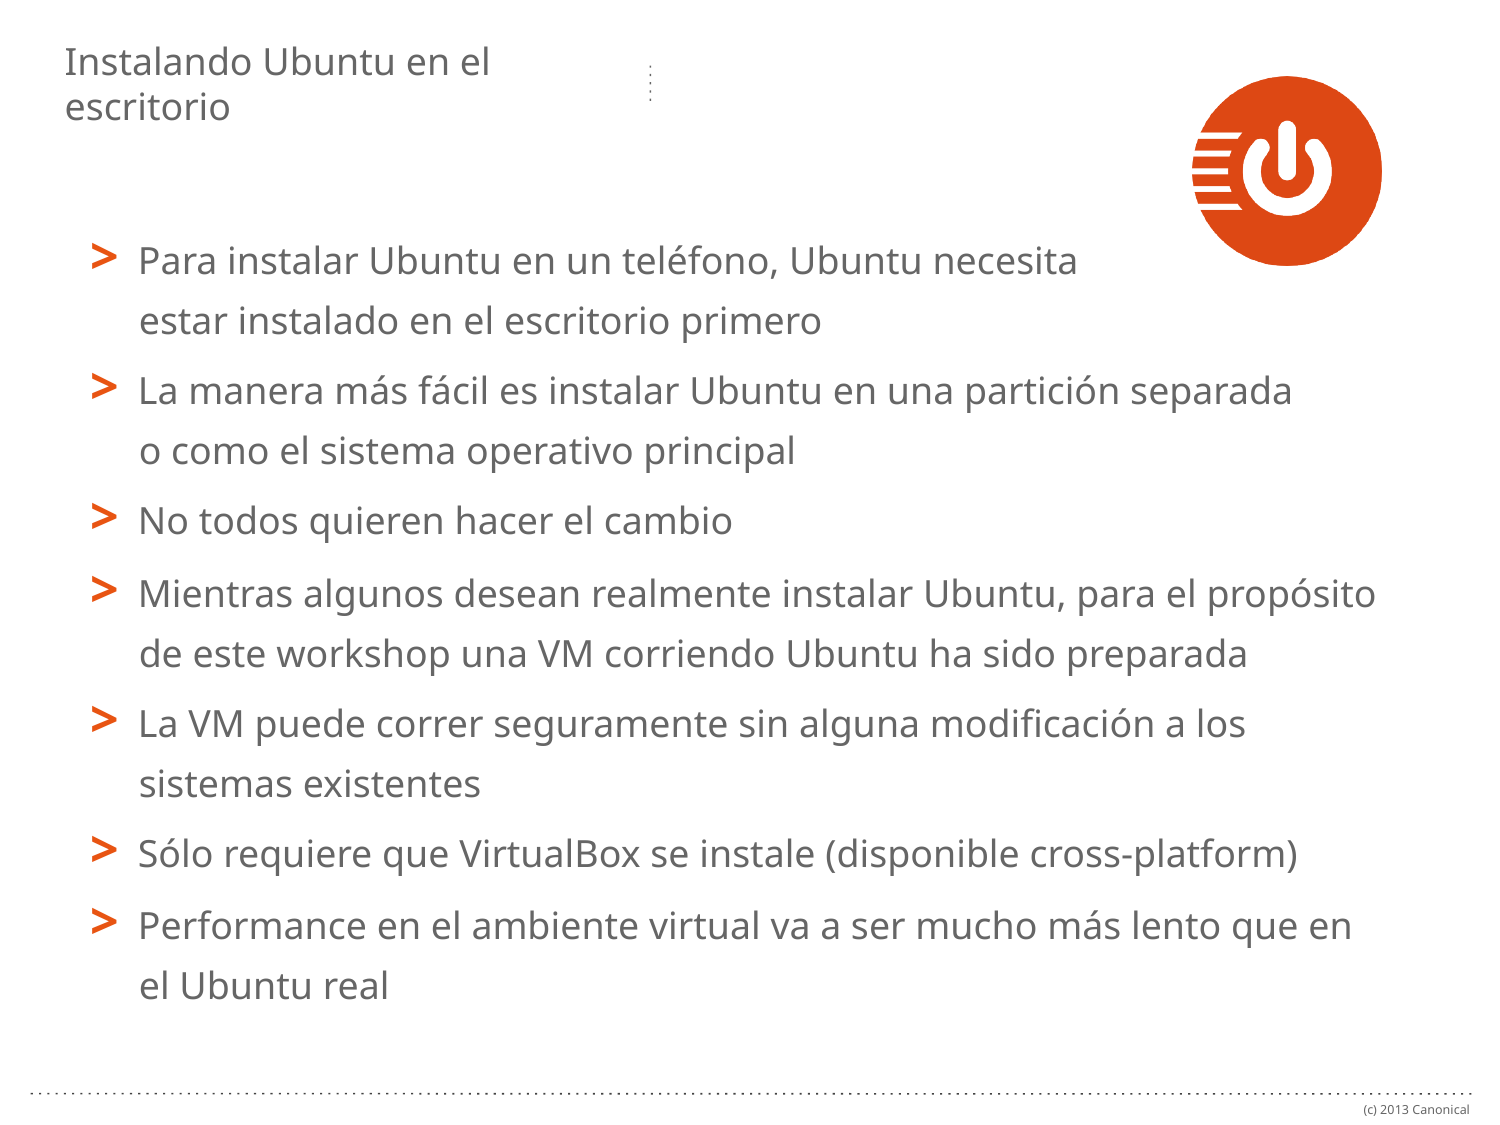

Instalando Ubuntu en el escritorio
# > Para instalar Ubuntu en un teléfono, Ubuntu necesita
 estar instalado en el escritorio primero
> La manera más fácil es instalar Ubuntu en una partición separada
 o como el sistema operativo principal
> No todos quieren hacer el cambio
> Mientras algunos desean realmente instalar Ubuntu, para el propósito
 de este workshop una VM corriendo Ubuntu ha sido preparada
> La VM puede correr seguramente sin alguna modificación a los
 sistemas existentes
> Sólo requiere que VirtualBox se instale (disponible cross-platform)
> Performance en el ambiente virtual va a ser mucho más lento que en
 el Ubuntu real
(c) 2013 Canonical